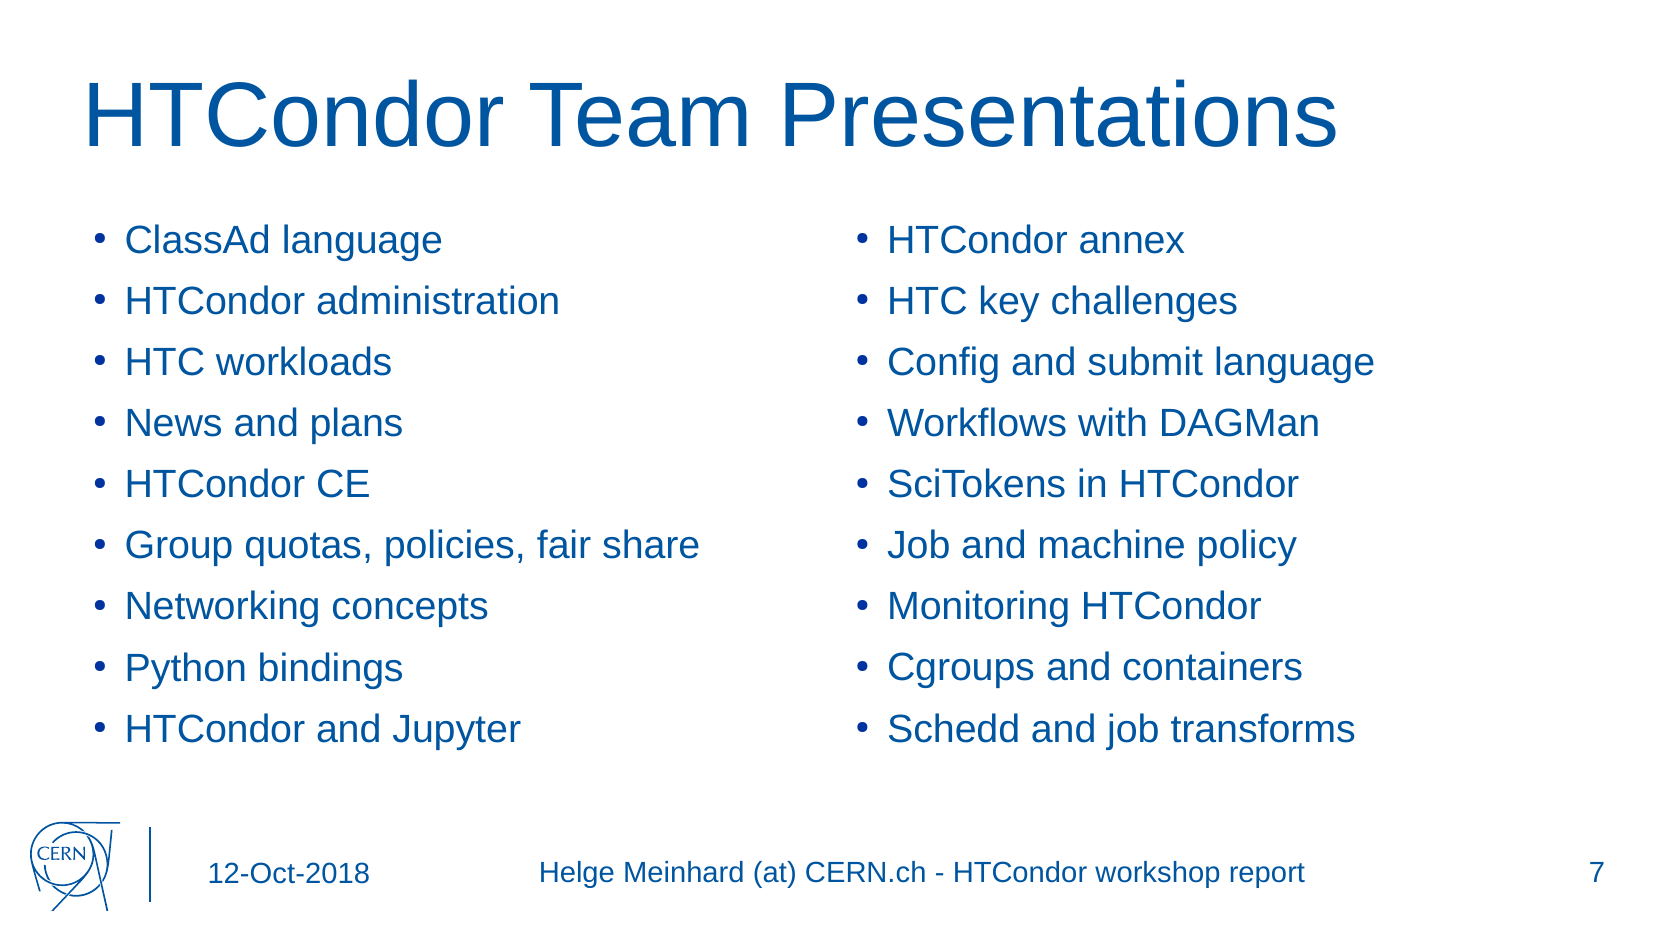

# HTCondor Team Presentations
ClassAd language
HTCondor administration
HTC workloads
News and plans
HTCondor CE
Group quotas, policies, fair share
Networking concepts
Python bindings
HTCondor and Jupyter
HTCondor annex
HTC key challenges
Config and submit language
Workflows with DAGMan
SciTokens in HTCondor
Job and machine policy
Monitoring HTCondor
Cgroups and containers
Schedd and job transforms
Helge Meinhard (at) CERN.ch - HTCondor workshop report
7
12-Oct-2018